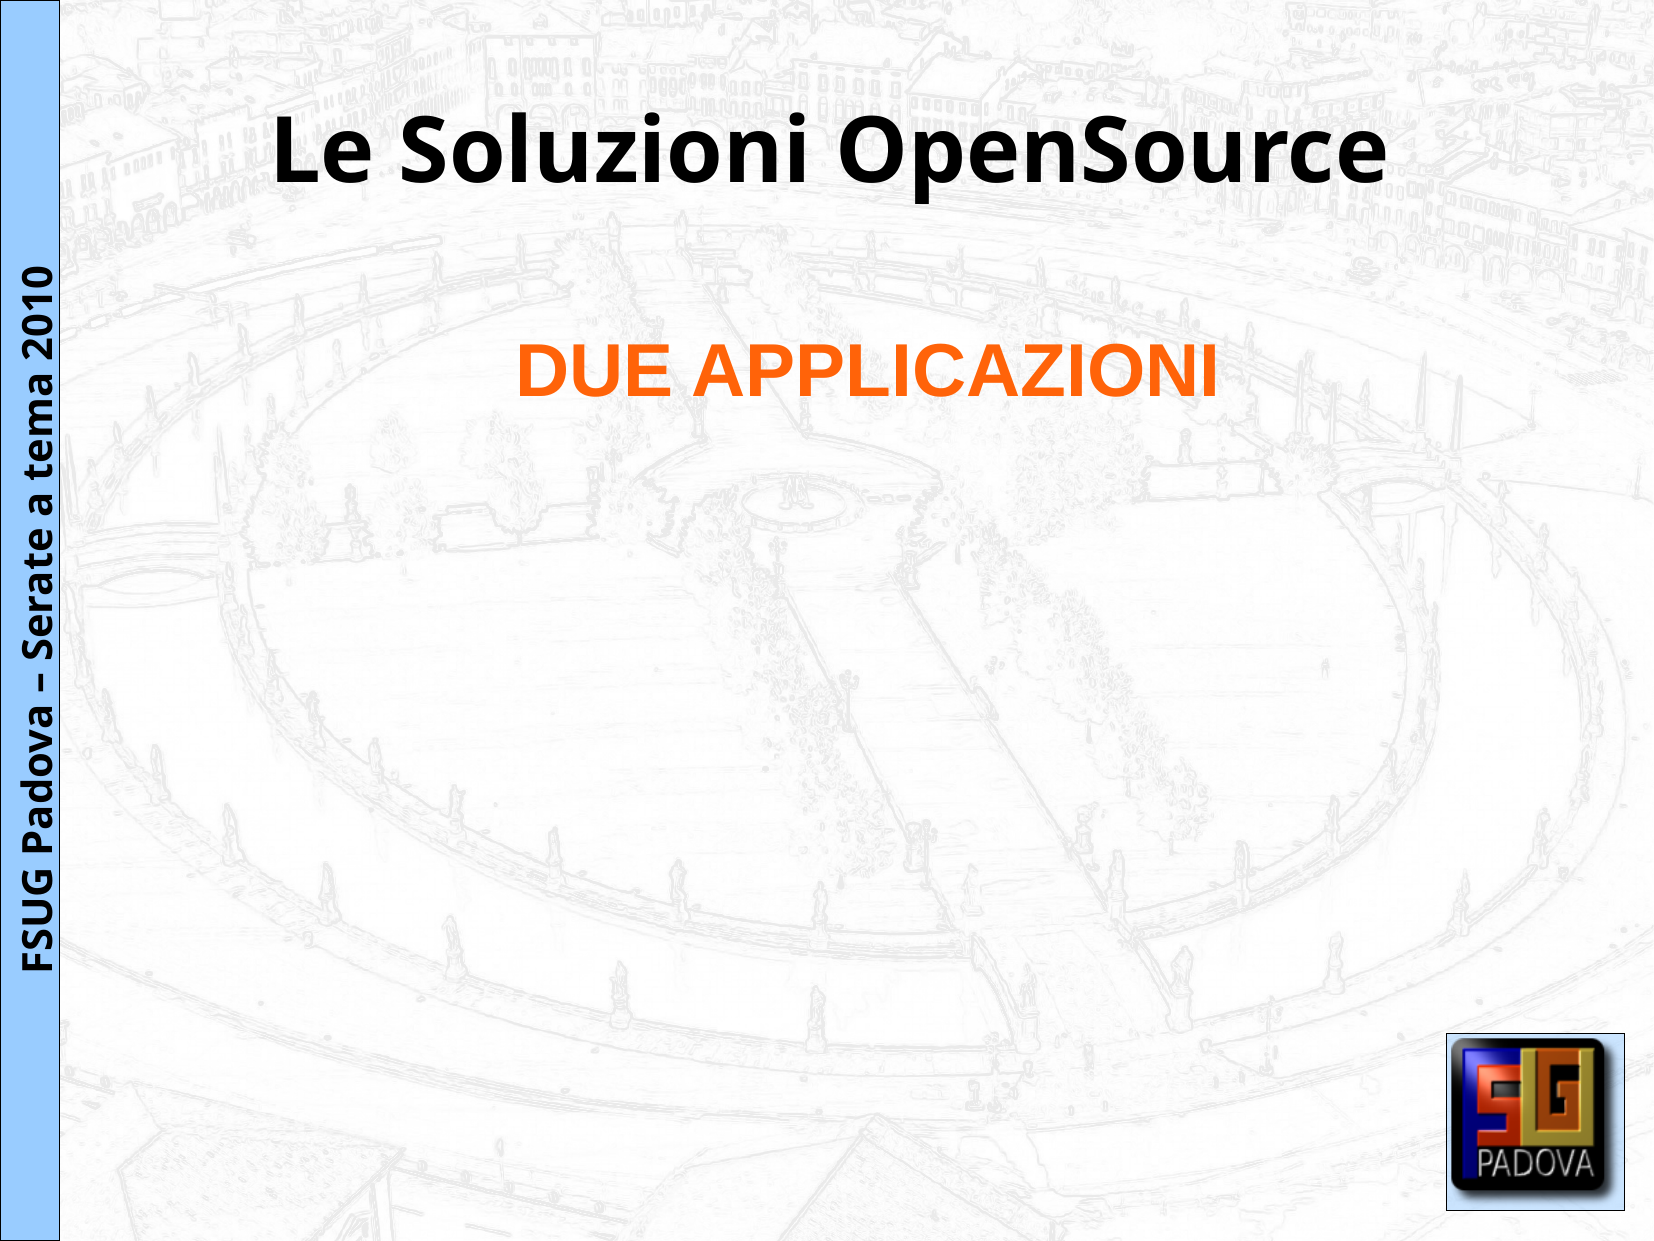

# Le Soluzioni OpenSource
DUE APPLICAZIONI
FSUG Padova – Serate a tema 2010